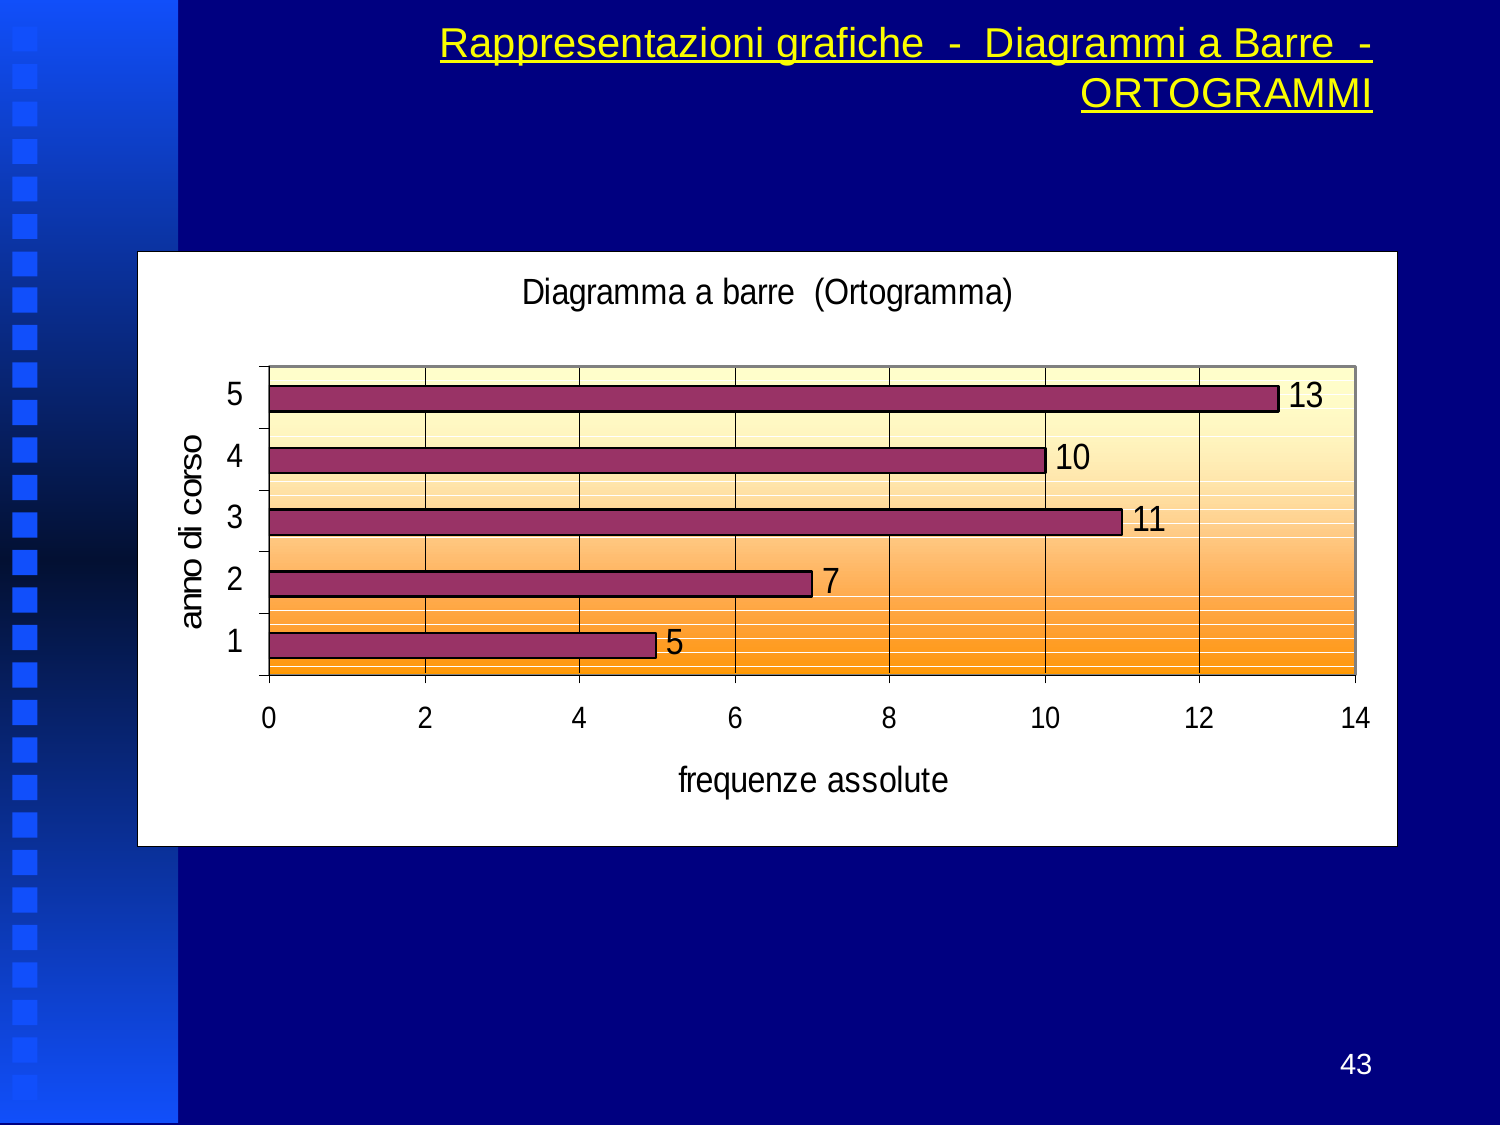

Rappresentazioni grafiche - Diagrammi a Barre - ORTOGRAMMI